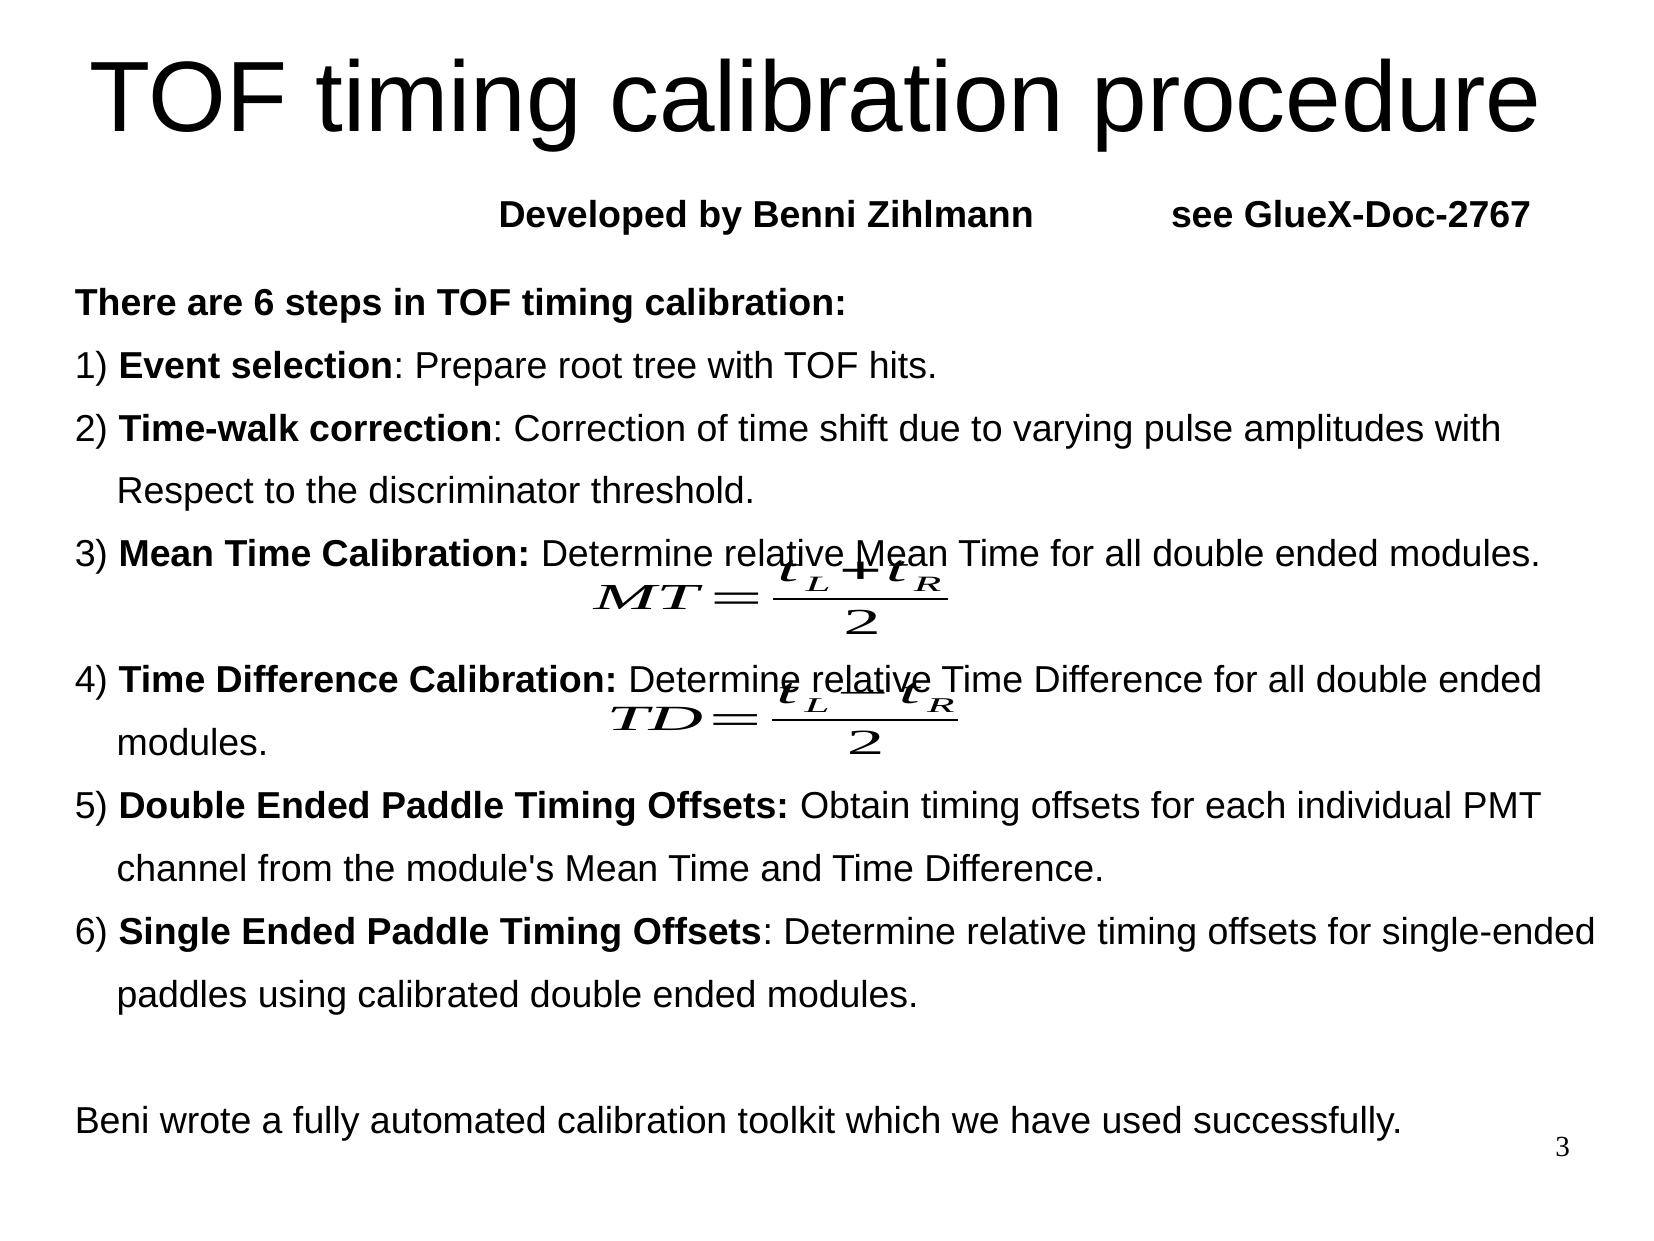

TOF timing calibration procedure
Developed by Benni Zihlmann see GlueX-Doc-2767
There are 6 steps in TOF timing calibration:
1) Event selection: Prepare root tree with TOF hits.
2) Time-walk correction: Correction of time shift due to varying pulse amplitudes with
 Respect to the discriminator threshold.
3) Mean Time Calibration: Determine relative Mean Time for all double ended modules.
4) Time Difference Calibration: Determine relative Time Difference for all double ended
 modules.
5) Double Ended Paddle Timing Offsets: Obtain timing offsets for each individual PMT
 channel from the module's Mean Time and Time Difference.
6) Single Ended Paddle Timing Offsets: Determine relative timing offsets for single-ended
 paddles using calibrated double ended modules.
Beni wrote a fully automated calibration toolkit which we have used successfully.
3